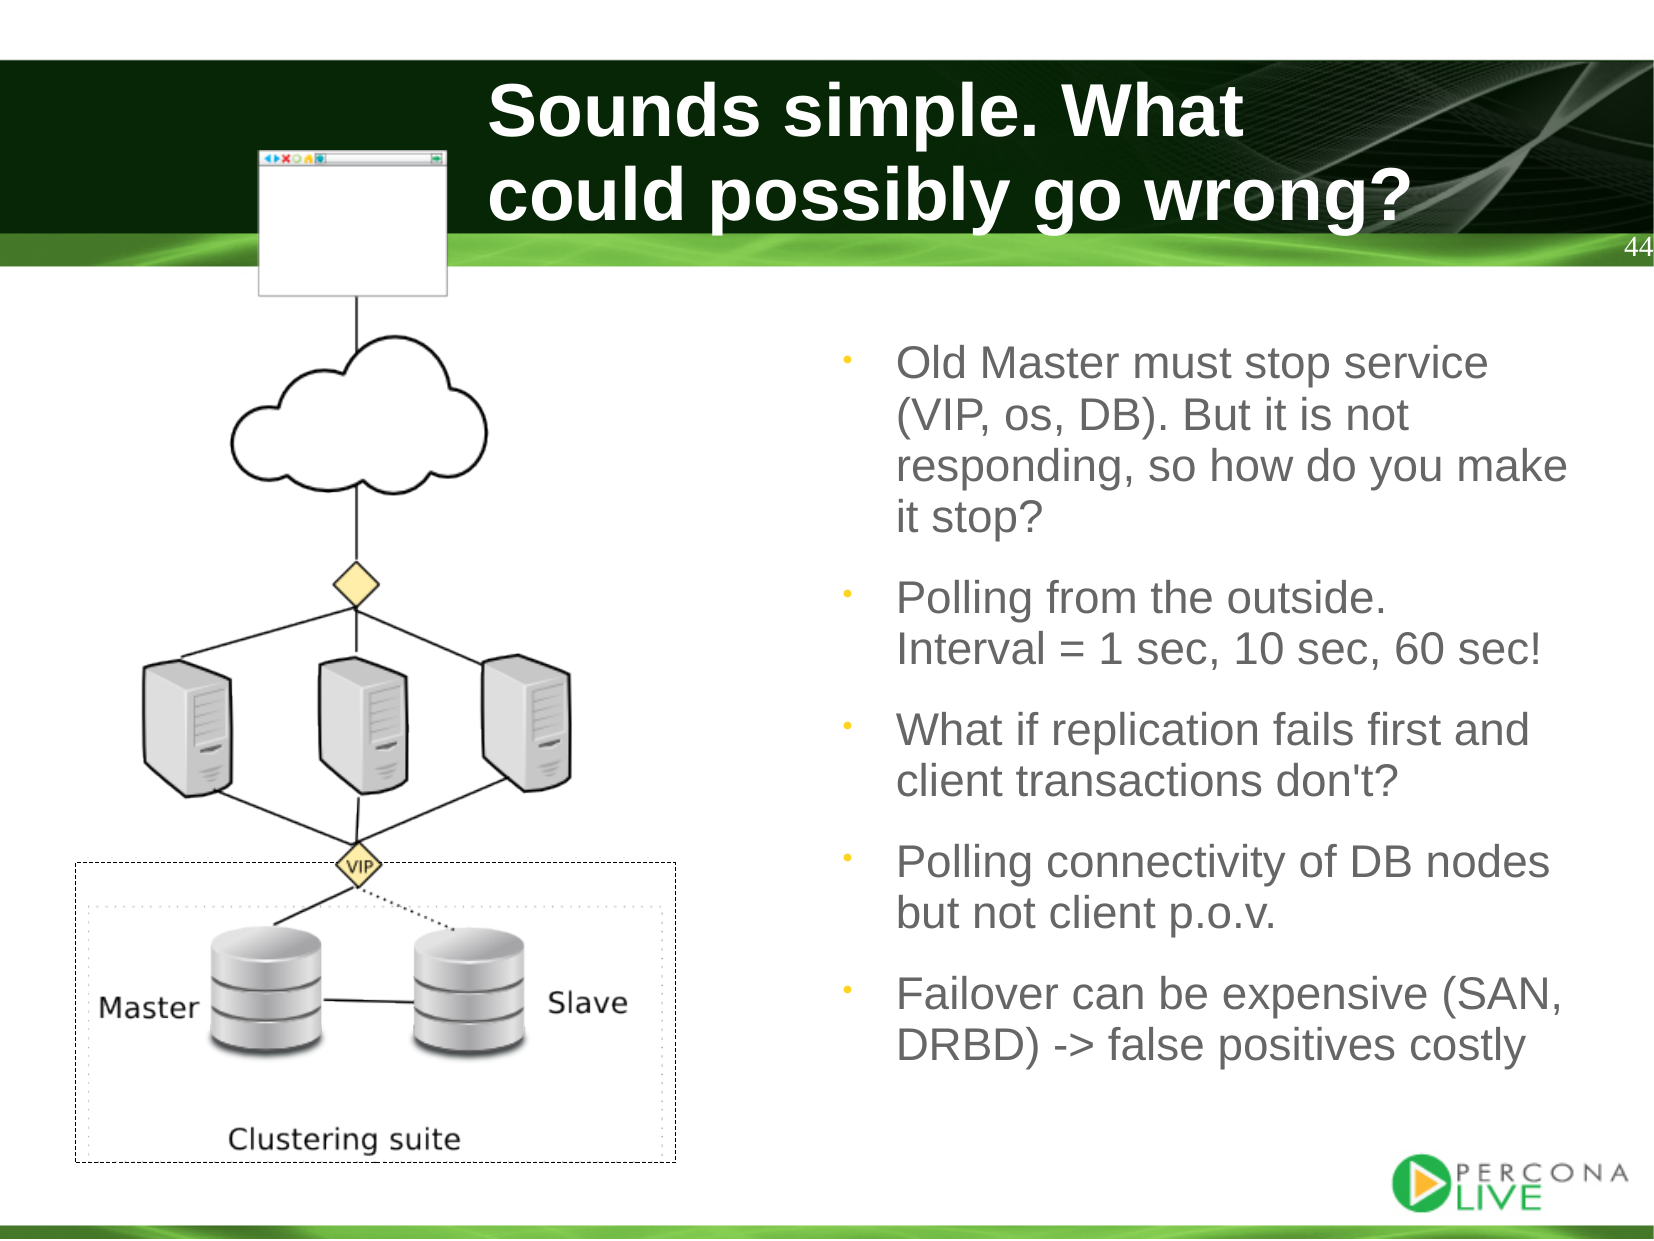

# Sounds simple. What could possibly go wrong?
44
Old Master must stop service (VIP, os, DB). But it is not responding, so how do you make it stop?
Polling from the outside.
Interval = 1 sec, 10 sec, 60 sec!
What if replication fails first and client transactions don't?
Polling connectivity of DB nodes but not client p.o.v.
Failover can be expensive (SAN, DRBD) -> false positives costly